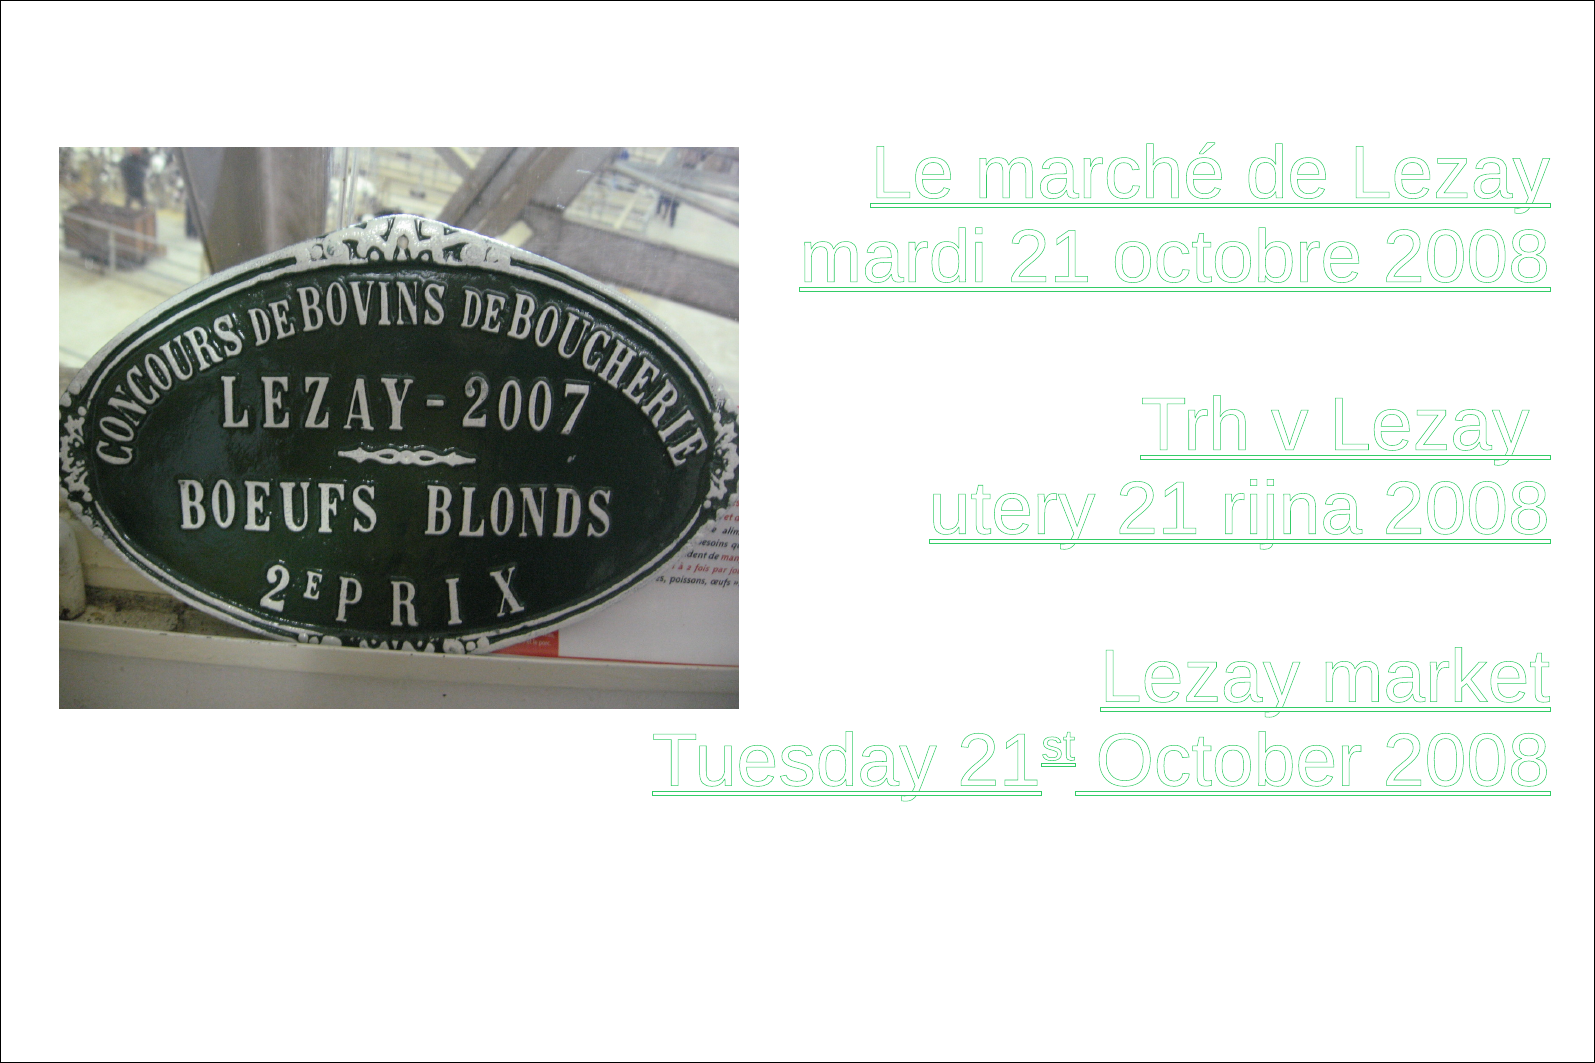

Le marché de Lezay
mardi 21 octobre 2008
Trh v Lezay
utery 21 rijna 2008
Lezay market
Tuesday 21st October 2008